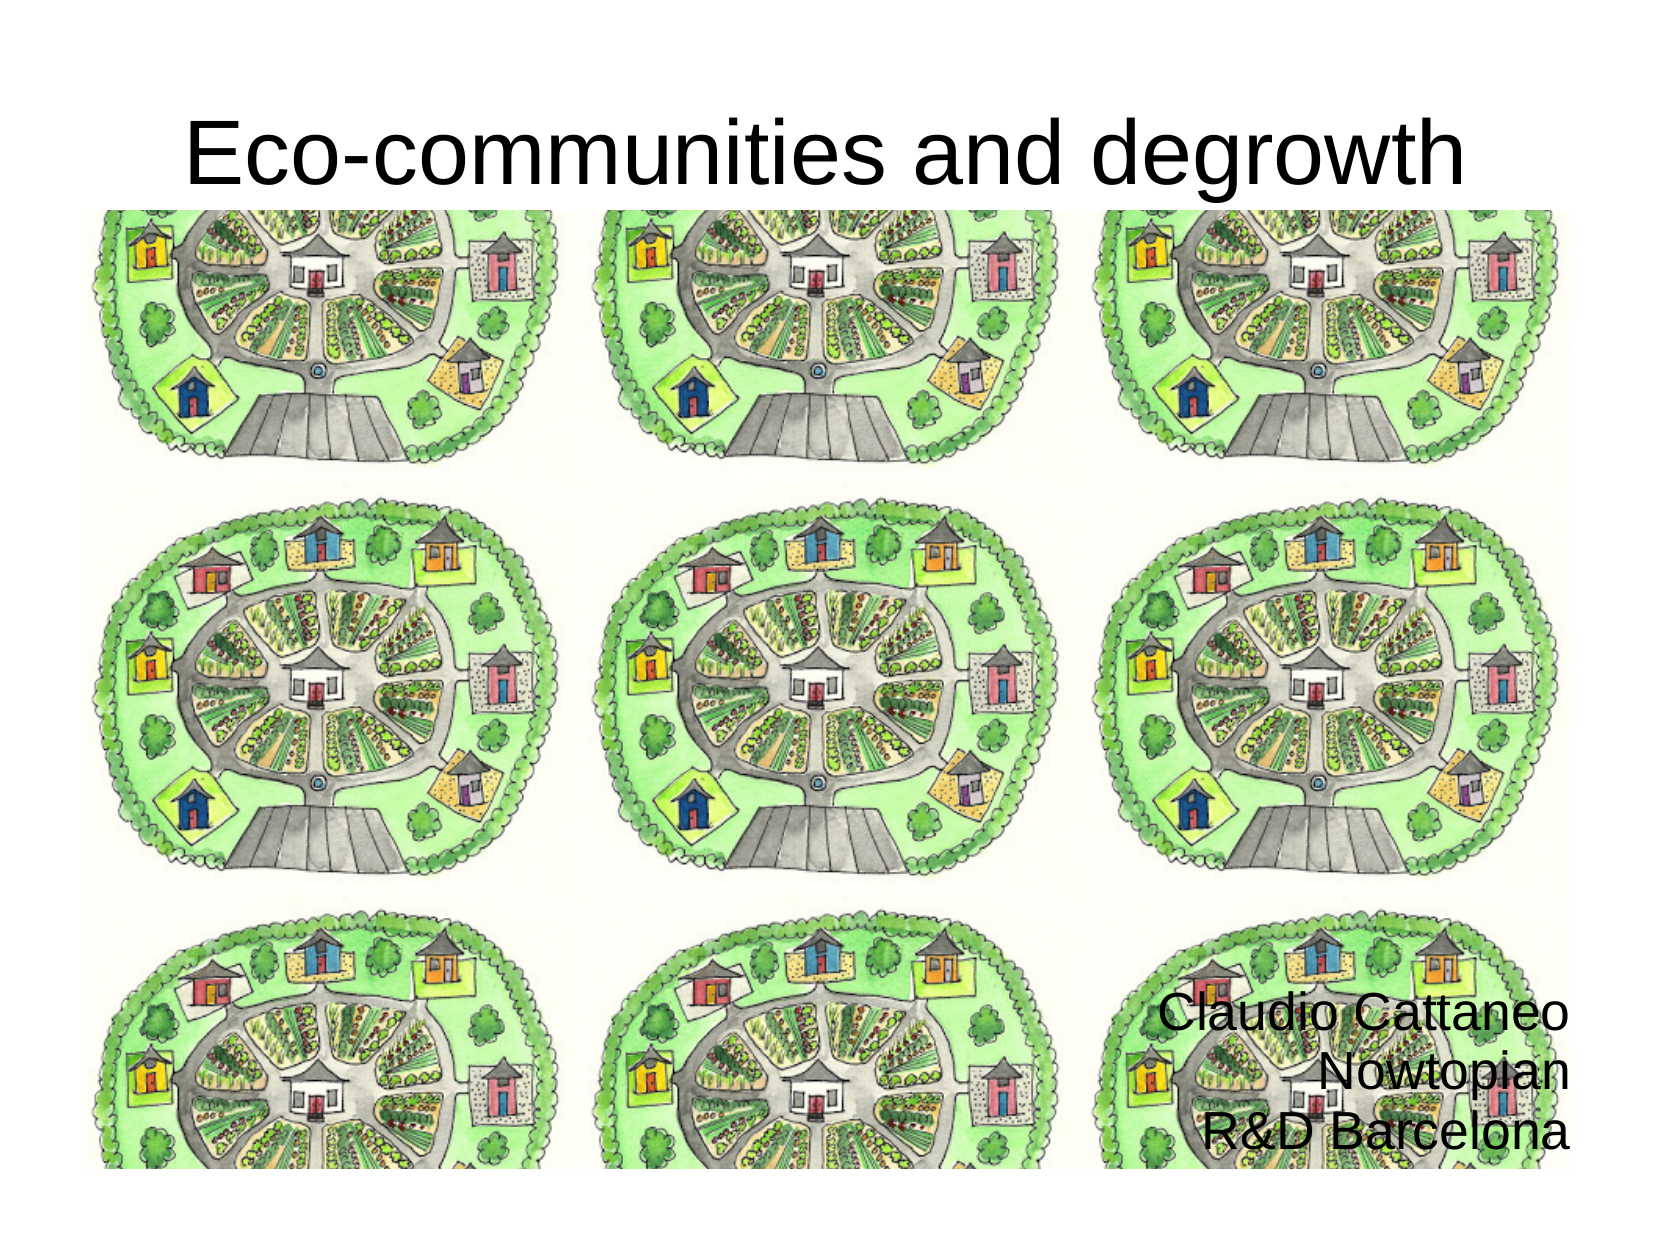

# Eco-communities and degrowth
Claudio Cattaneo
Nowtopian
R&D Barcelona